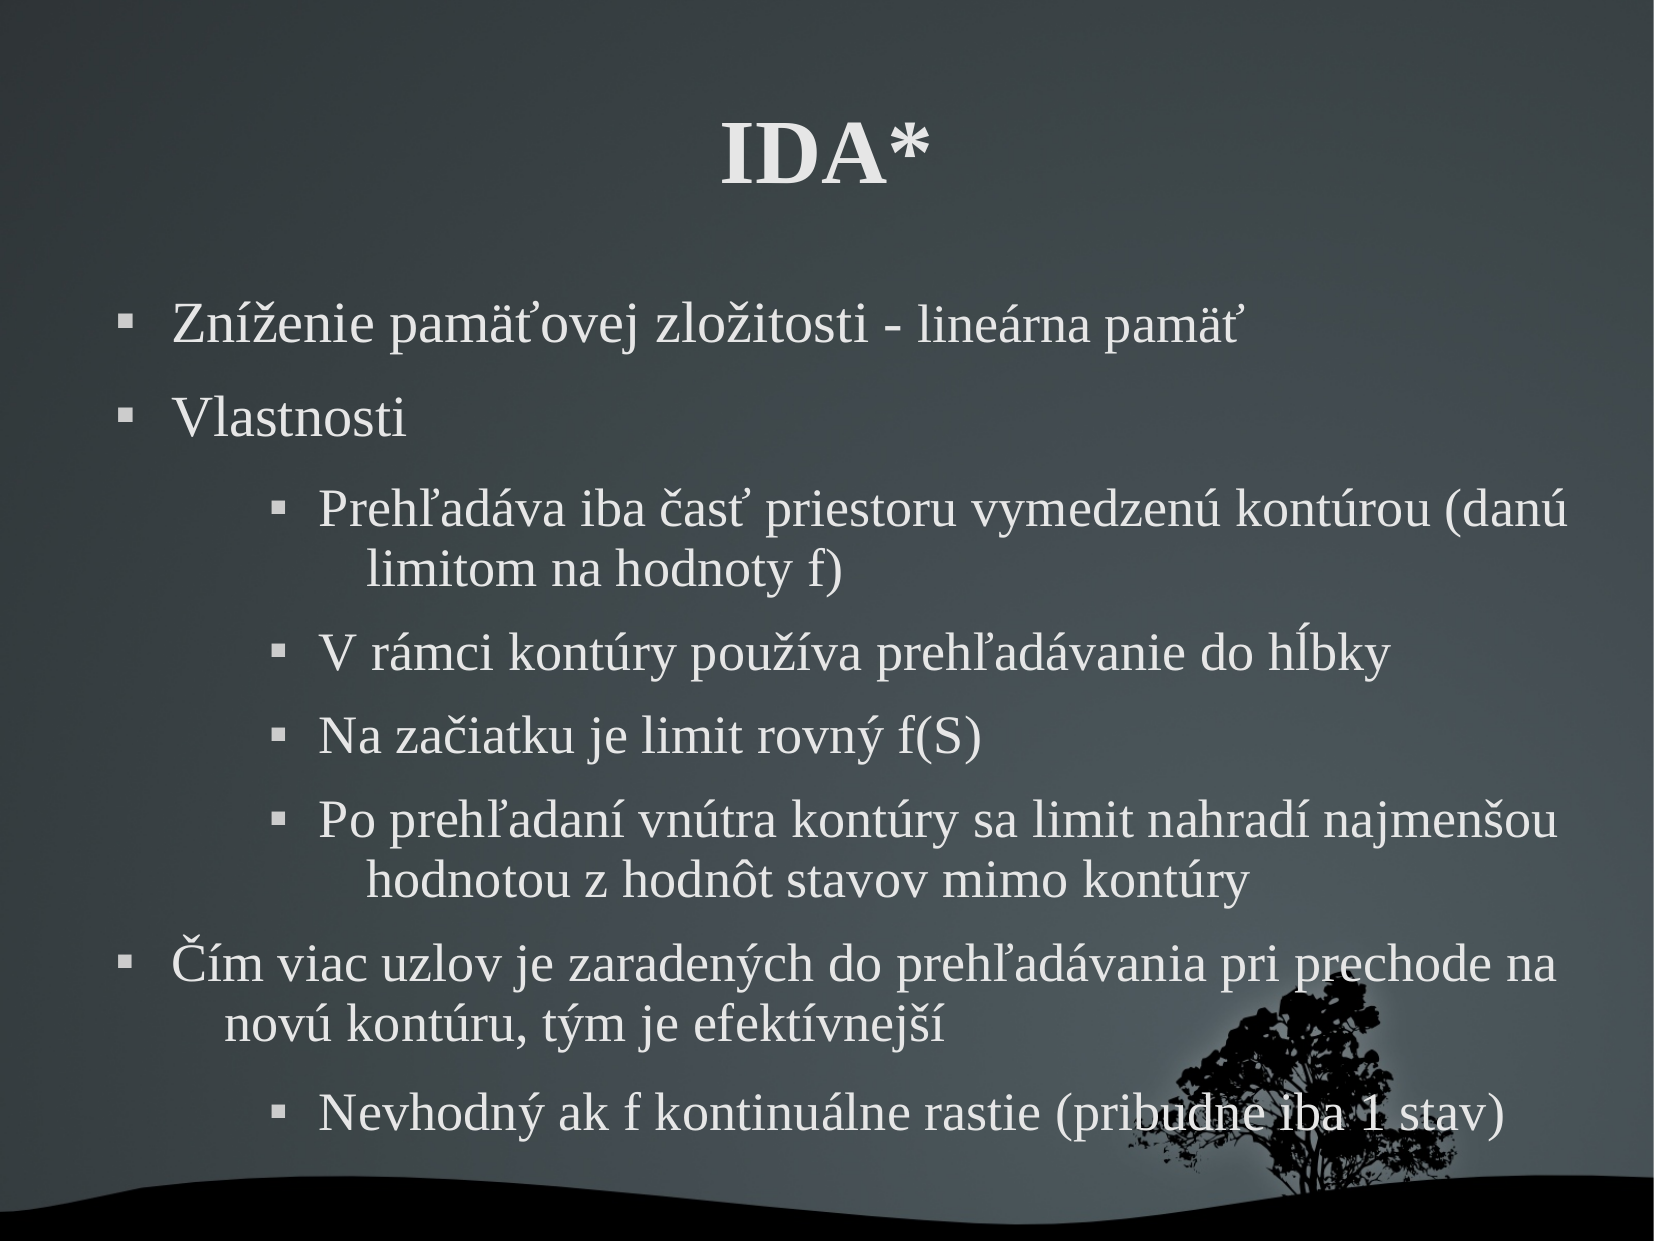

# IDA*
Zníženie pamäťovej zložitosti - lineárna pamäť
Vlastnosti
Prehľadáva iba časť priestoru vymedzenú kontúrou (danú limitom na hodnoty f)
V rámci kontúry používa prehľadávanie do hĺbky
Na začiatku je limit rovný f(S)
Po prehľadaní vnútra kontúry sa limit nahradí najmenšou hodnotou z hodnôt stavov mimo kontúry
Čím viac uzlov je zaradených do prehľadávania pri prechode na novú kontúru, tým je efektívnejší
Nevhodný ak f kontinuálne rastie (pribudne iba 1 stav)